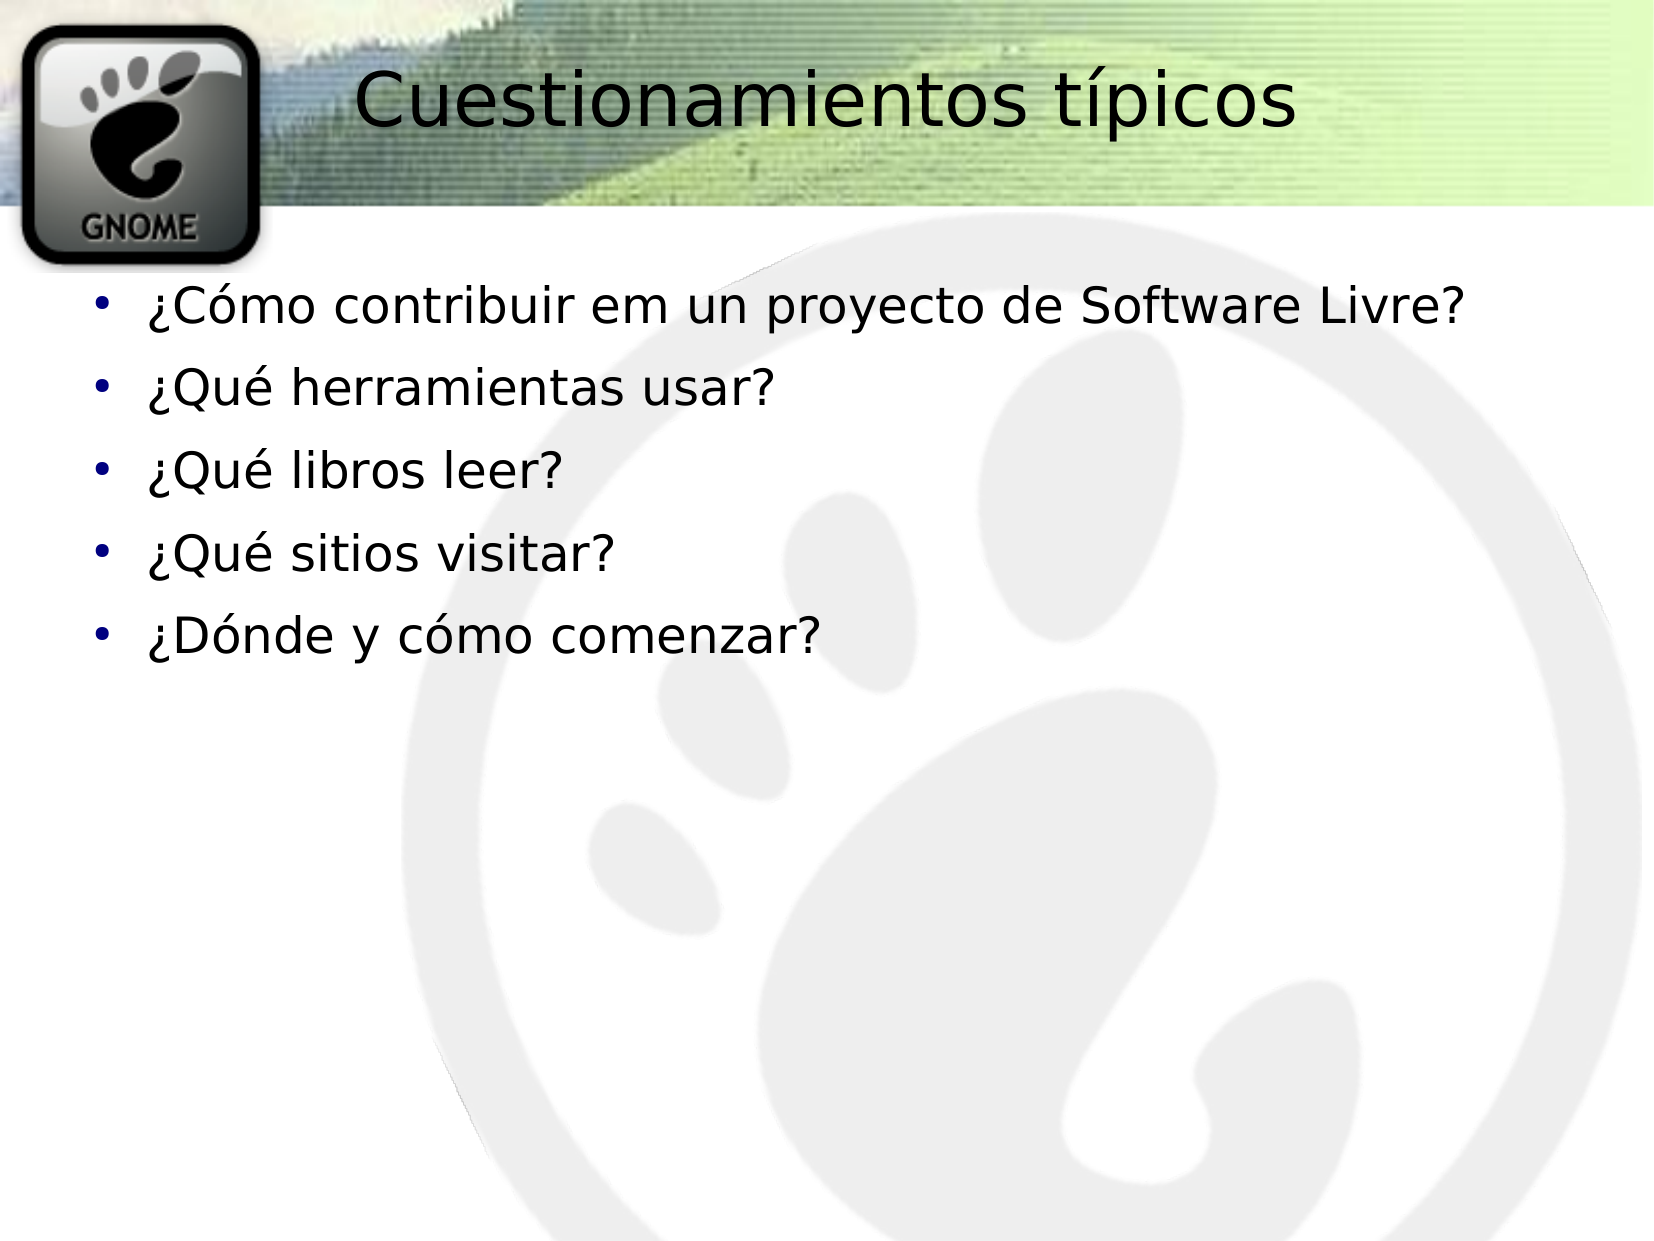

# Cuestionamientos típicos
¿Cómo contribuir em un proyecto de Software Livre?
¿Qué herramientas usar?
¿Qué libros leer?
¿Qué sitios visitar?
¿Dónde y cómo comenzar?